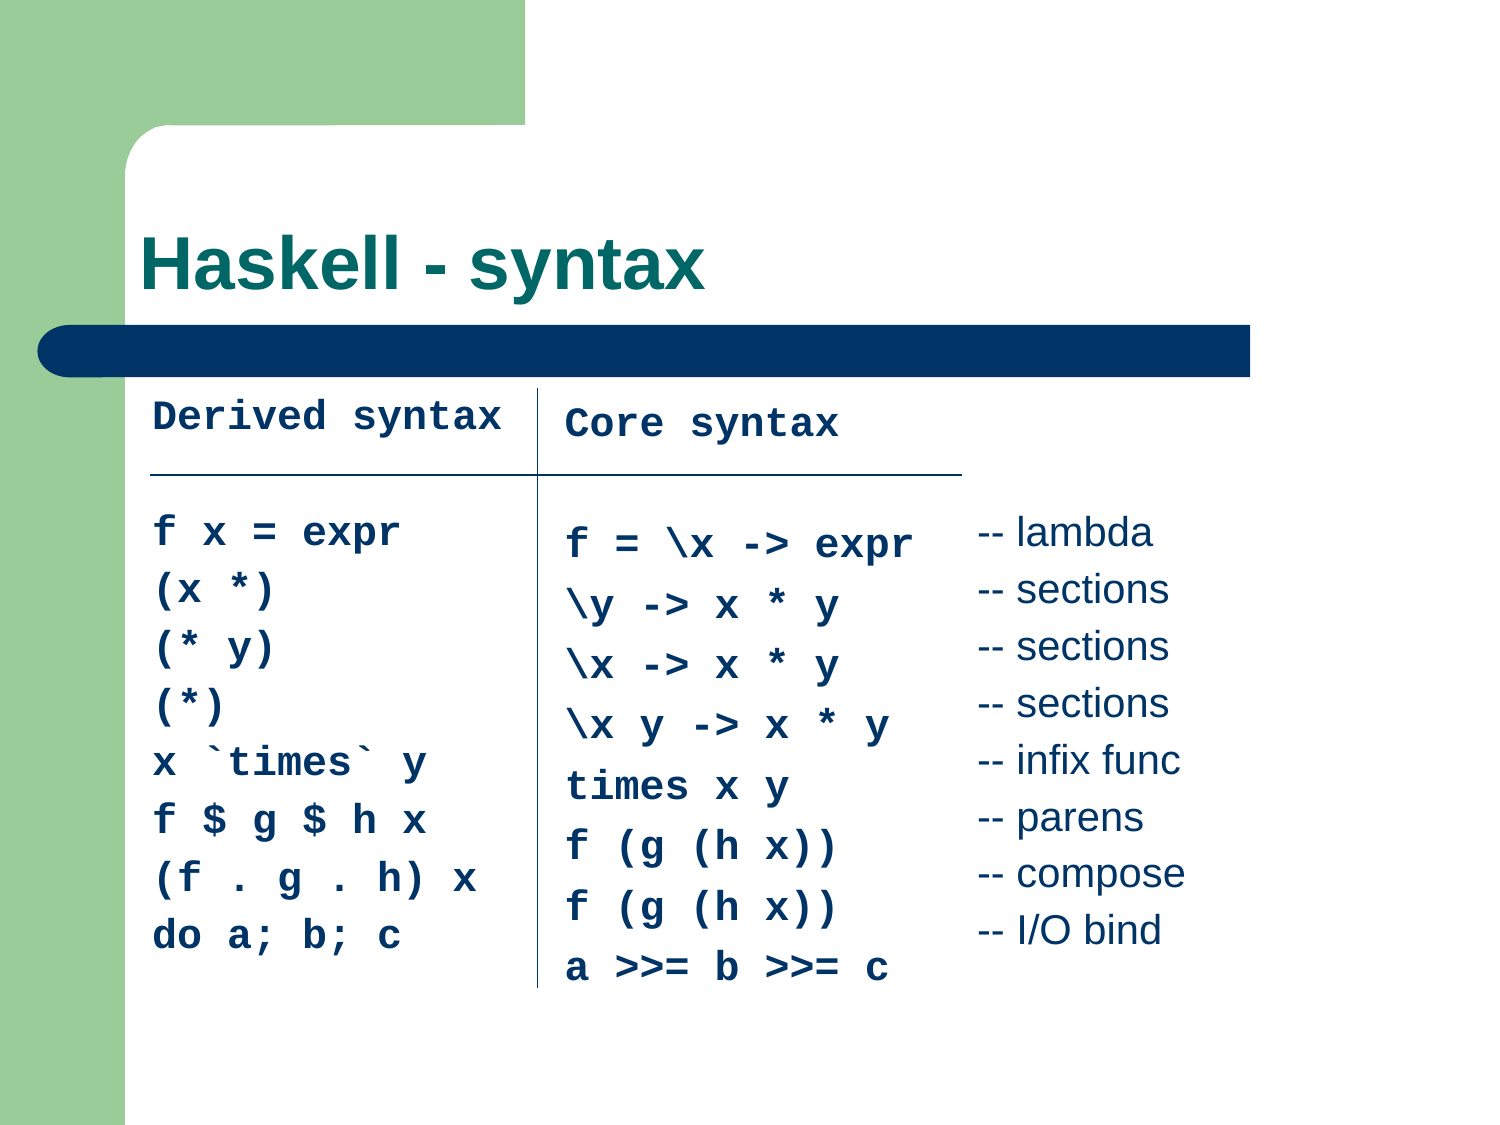

# Haskell - syntax
Derived syntax
f x = expr
(x *)
(* y)
(*)
x `times` y
f $ g $ h x
(f . g . h) x
do a; b; c
Core syntax
f = \x -> expr
\y -> x * y
\x -> x * y
\x y -> x * y
times x y
f (g (h x))
f (g (h x))
a >>= b >>= c
-- lambda
-- sections
-- sections
-- sections
-- infix func
-- parens
-- compose
-- I/O bind